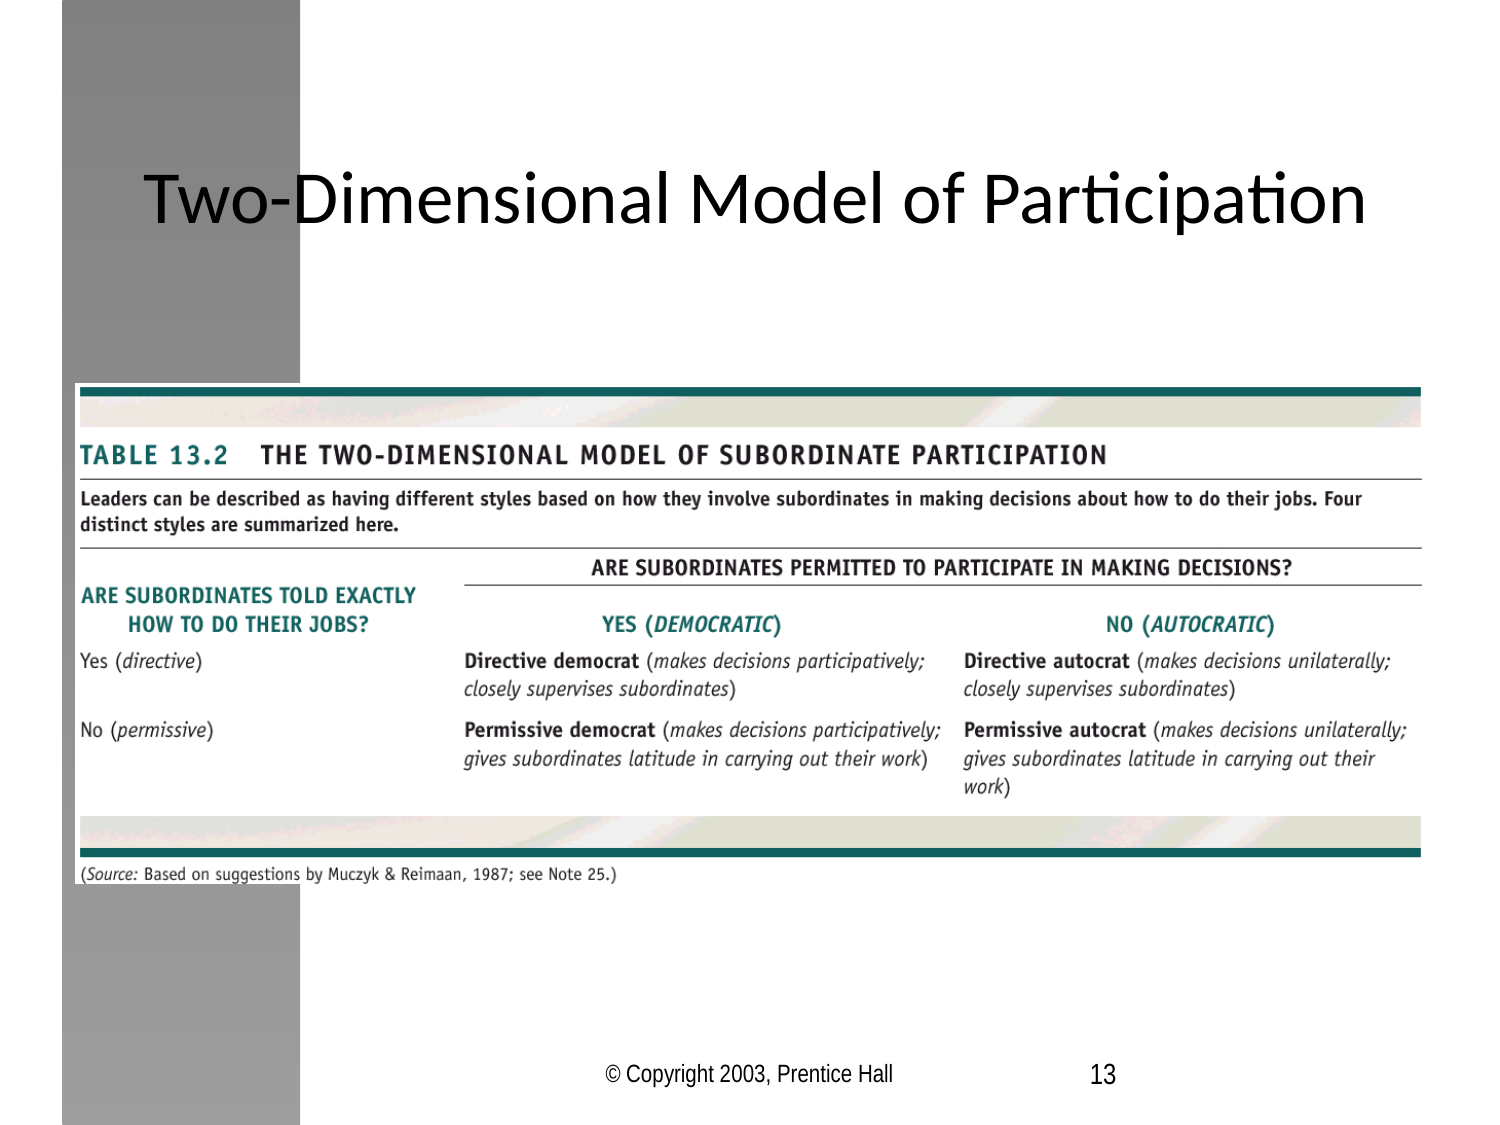

# Two-Dimensional Model of Participation
© Copyright 2003, Prentice Hall